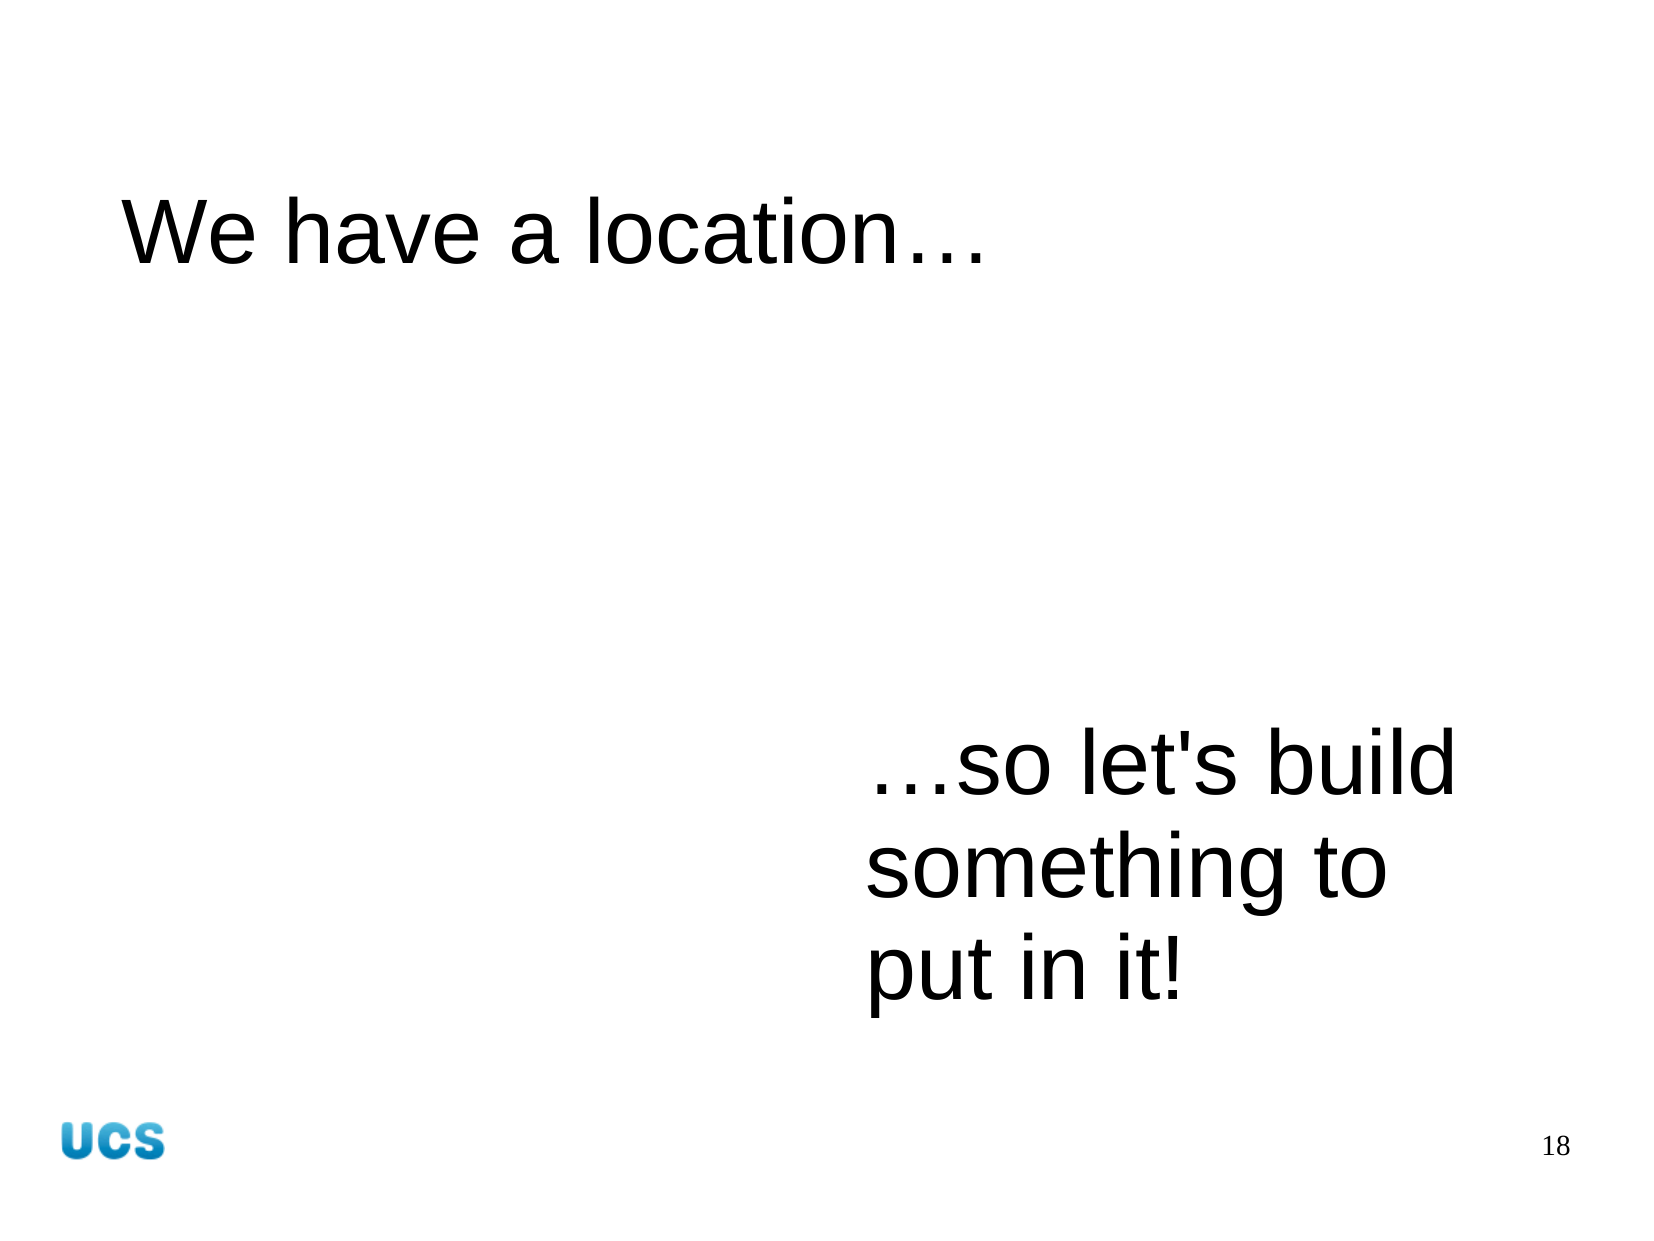

We have a location…
…so let's build
something to
put in it!
18